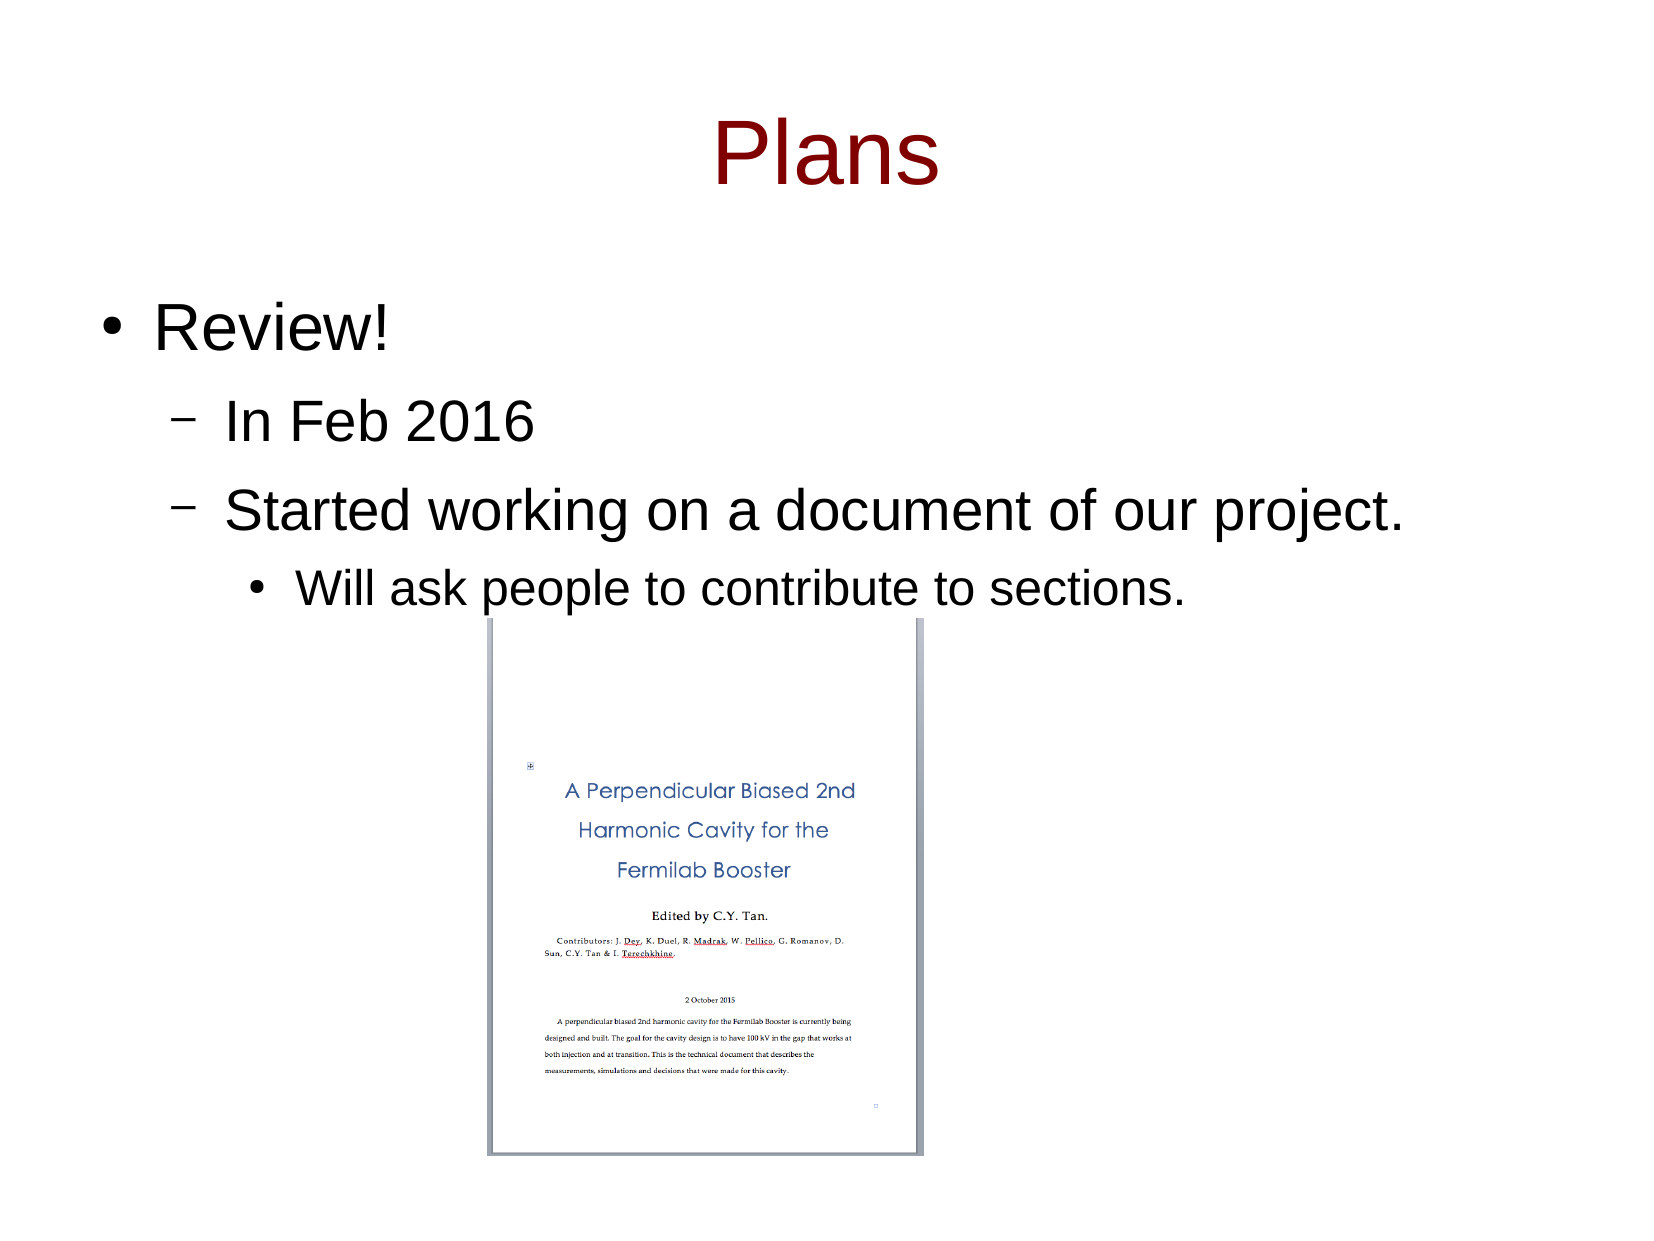

# Plans
Review!
In Feb 2016
Started working on a document of our project.
Will ask people to contribute to sections.